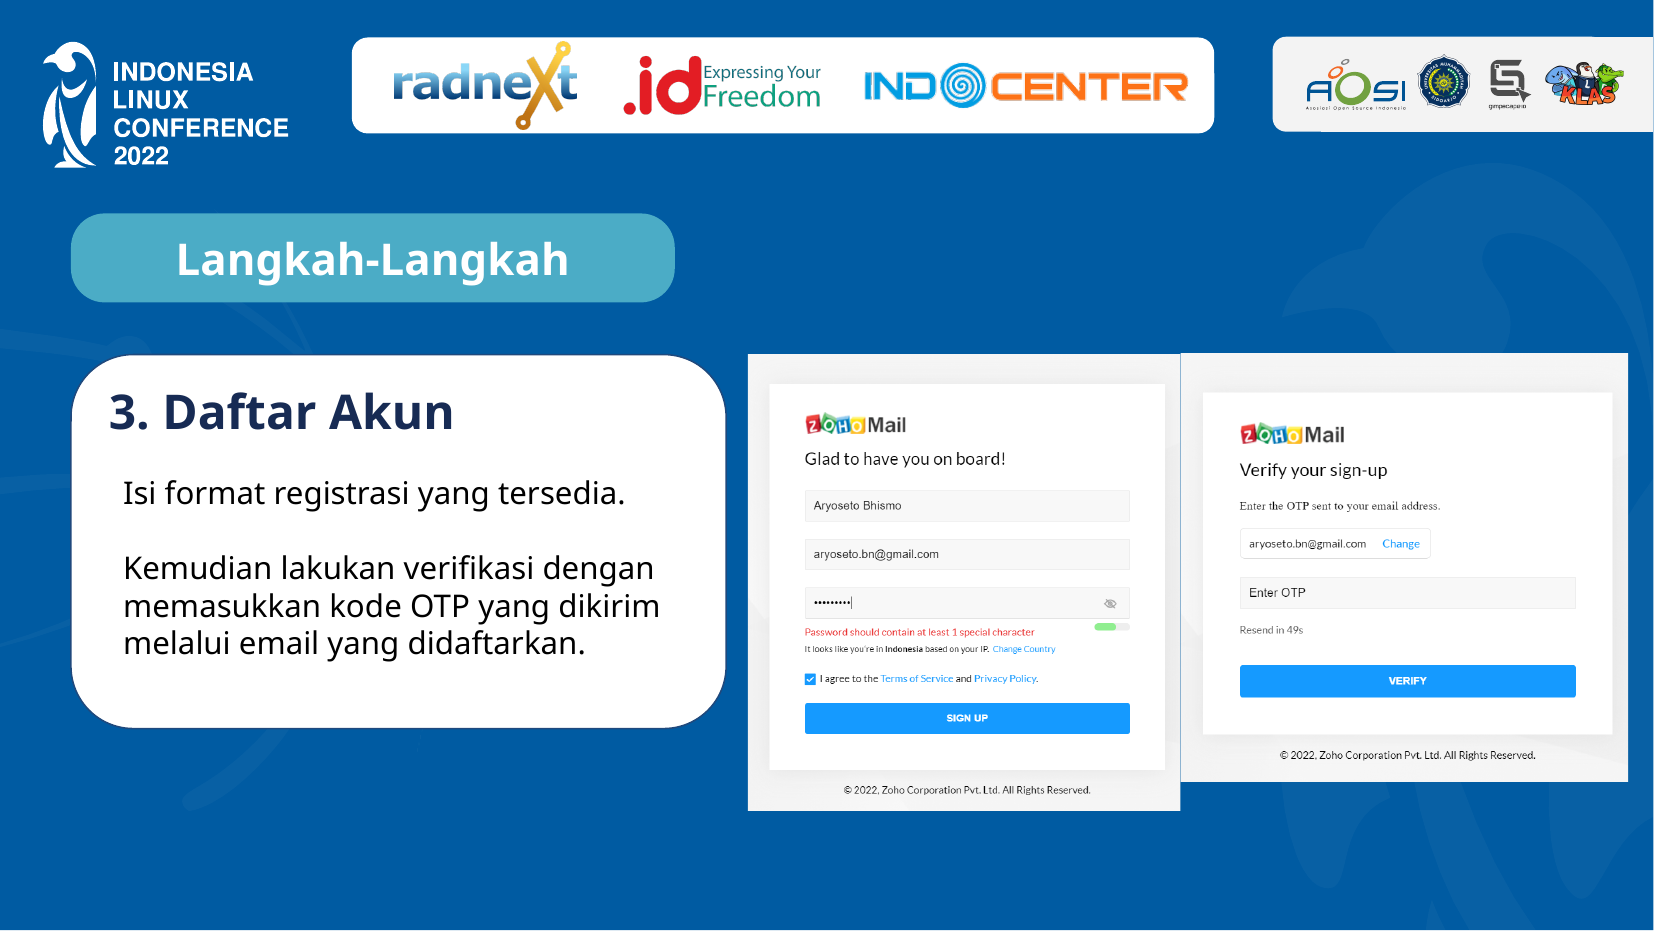

Langkah-Langkah
3. Daftar Akun
Isi format registrasi yang tersedia.
Kemudian lakukan verifikasi dengan memasukkan kode OTP yang dikirim melalui email yang didaftarkan.